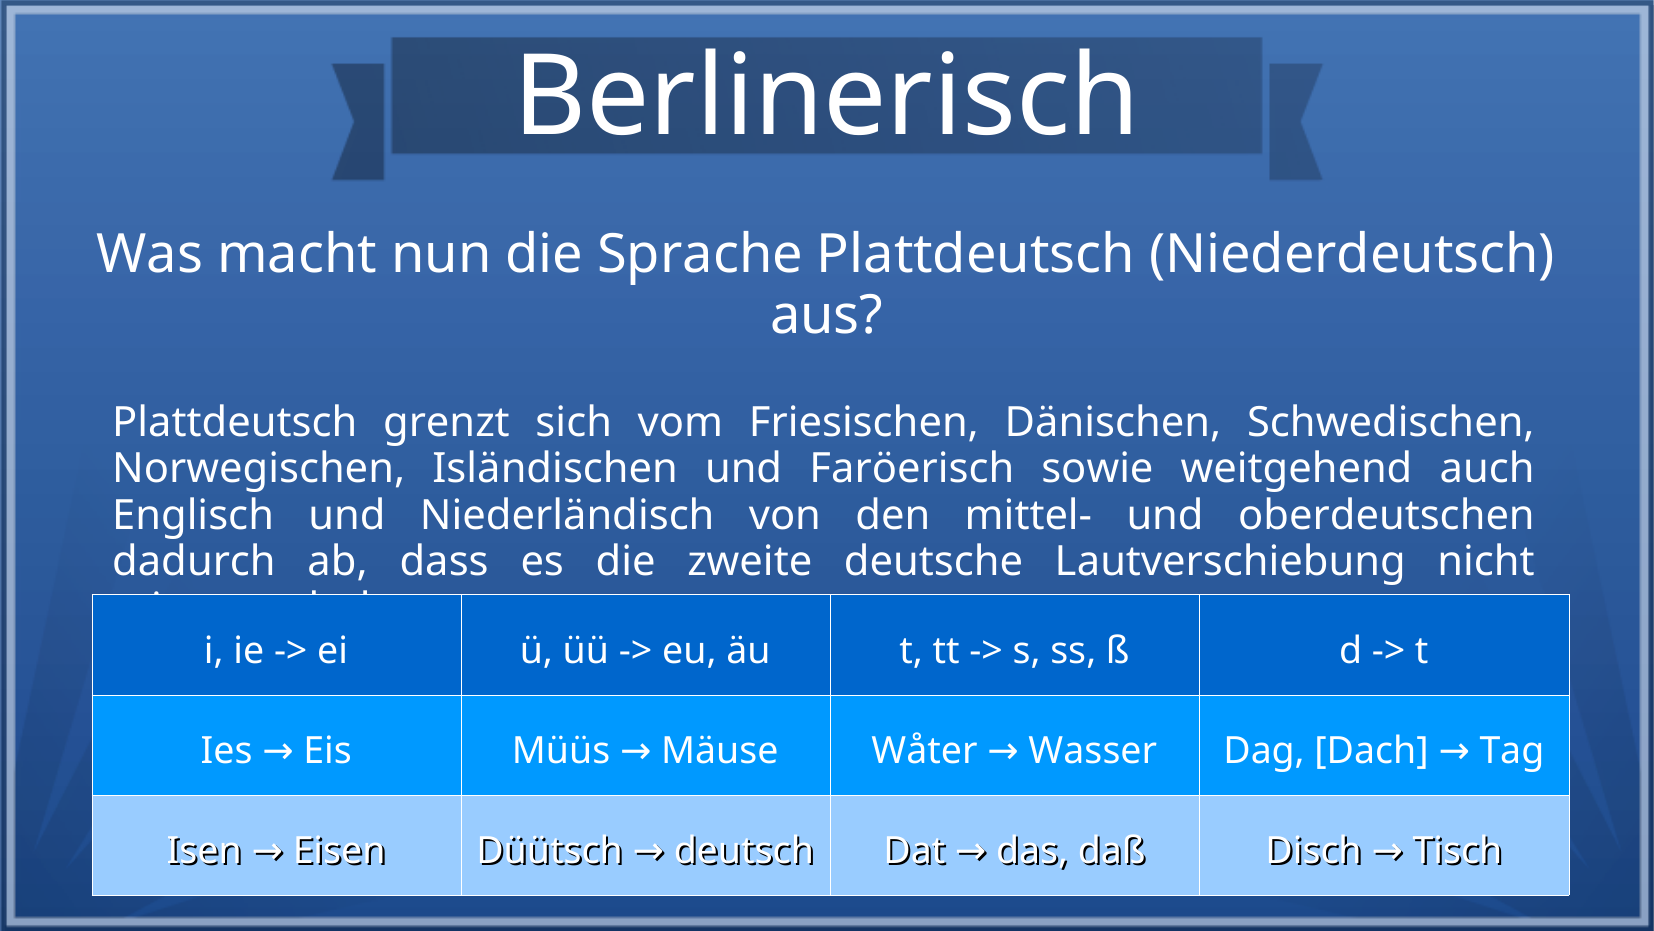

Berlinerisch
Was macht nun die Sprache Plattdeutsch (Niederdeutsch) aus?
Plattdeutsch grenzt sich vom Friesischen, Dänischen, Schwedischen, Norwegischen, Isländischen und Faröerisch sowie weitgehend auch Englisch und Niederländisch von den mittel- und oberdeutschen dadurch ab, dass es die zweite deutsche Lautverschiebung nicht mitgemacht hat.
| i, ie -> ei | ü, üü -> eu, äu | t, tt -> s, ss, ß | d -> t |
| --- | --- | --- | --- |
| Ies → Eis | Müüs → Mäuse | Wåter → Wasser | Dag, [Dach] → Tag |
| Isen → Eisen | Düütsch → deutsch | Dat → das, daß | Disch → Tisch |